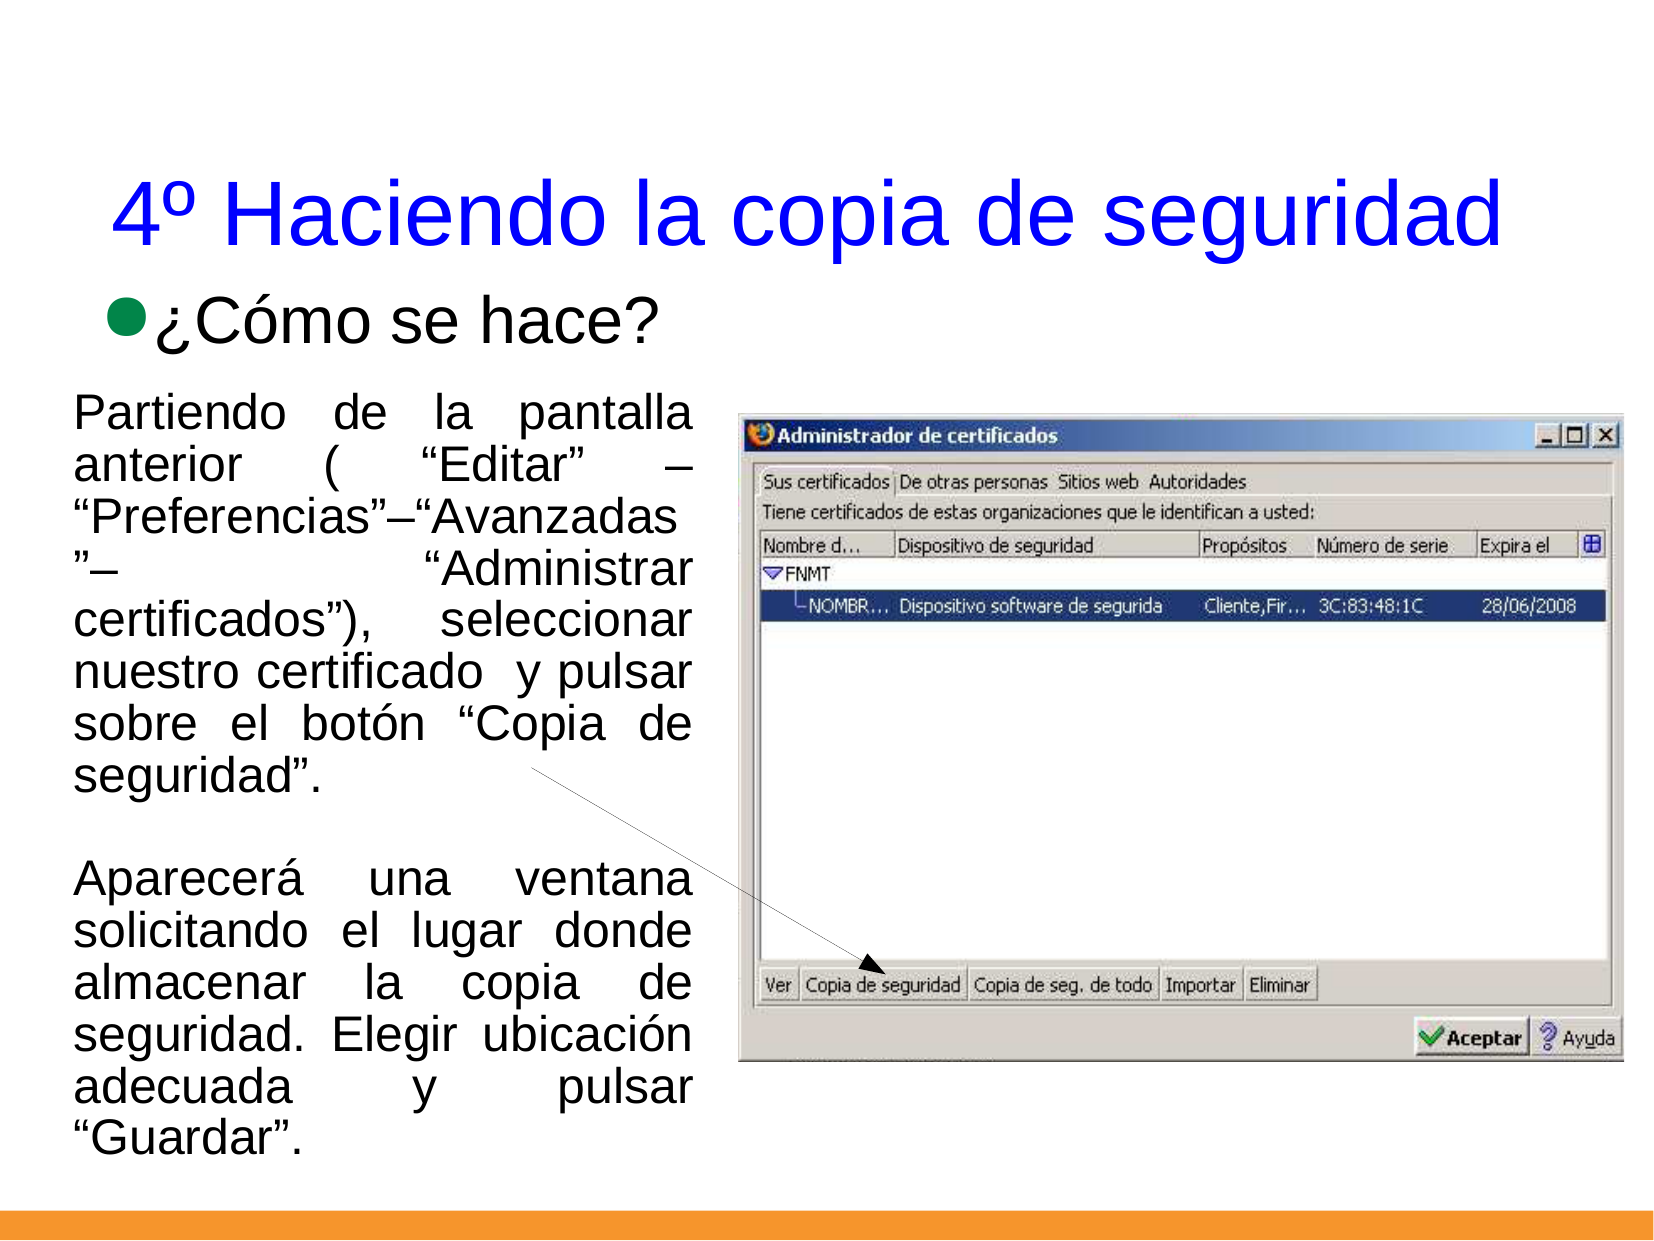

4º Haciendo la copia de seguridad
# ¿Cómo se hace?
Partiendo de la pantalla anterior ( “Editar” – “Preferencias”–“Avanzadas”– “Administrar certificados”), seleccionar nuestro certificado y pulsar sobre el botón “Copia de seguridad”.
Aparecerá una ventana solicitando el lugar donde almacenar la copia de seguridad. Elegir ubicación adecuada y pulsar “Guardar”.